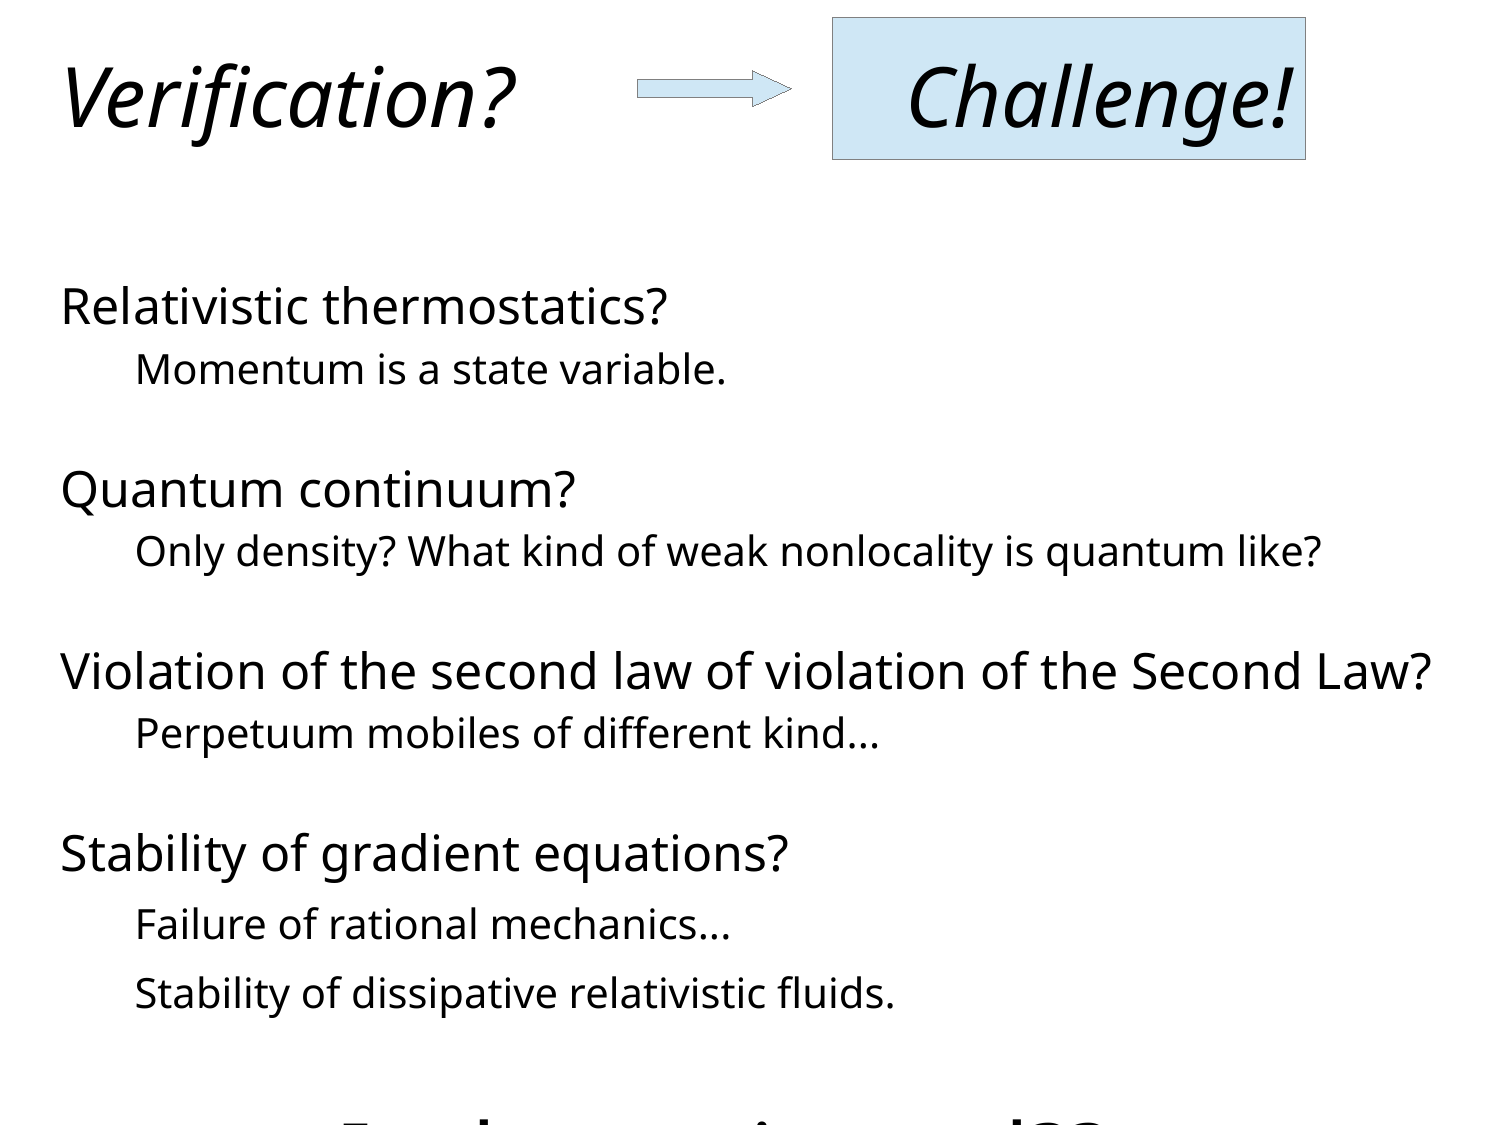

Verification? Challenge!
Relativistic thermostatics?
 	Momentum is a state variable.
Quantum continuum?
 	Only density? What kind of weak nonlocality is quantum like?
Violation of the second law of violation of the Second Law?
 	Perpetuum mobiles of different kind...
Stability of gradient equations?
 	Failure of rational mechanics...
	Stability of dissipative relativistic fluids.
Is that universal??